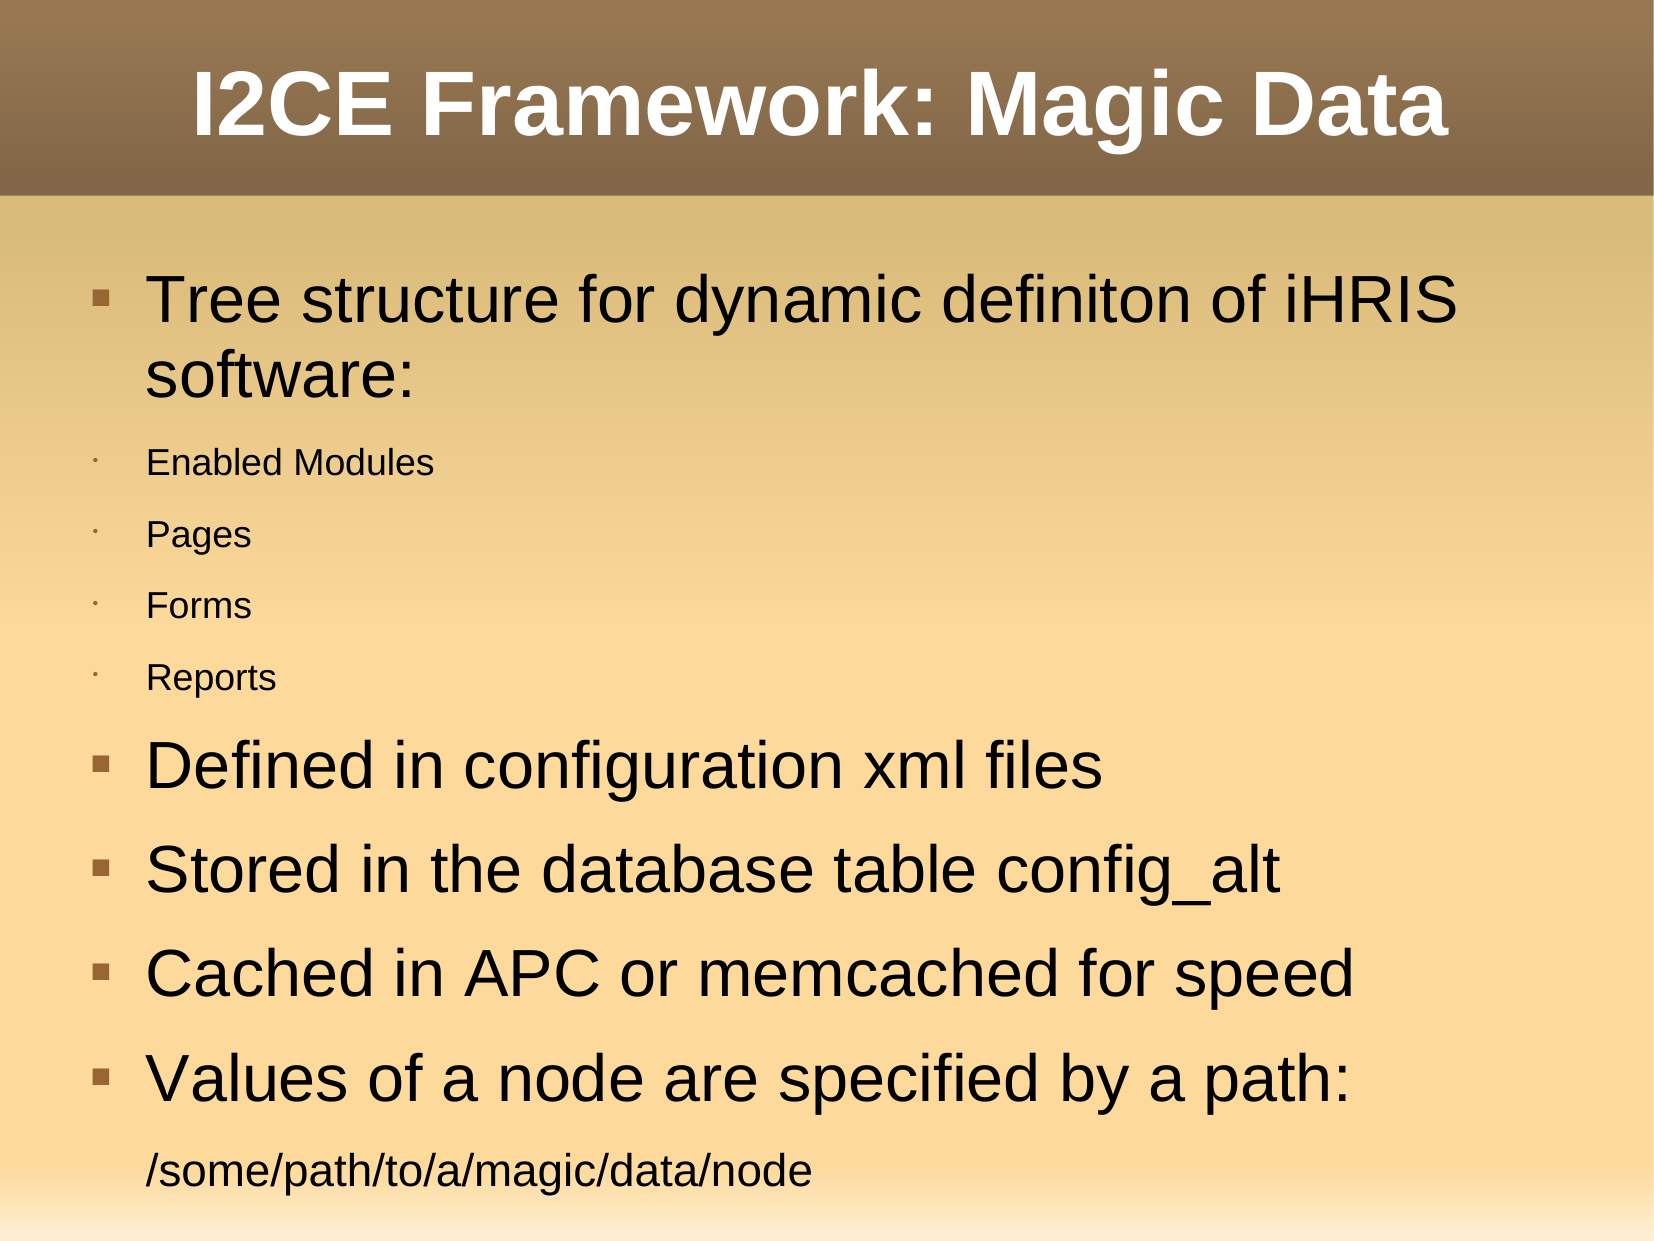

# I2CE Framework: Magic Data
Tree structure for dynamic definiton of iHRIS software:
Enabled Modules
Pages
Forms
Reports
Defined in configuration xml files
Stored in the database table config_alt
Cached in APC or memcached for speed
Values of a node are specified by a path:
/some/path/to/a/magic/data/node